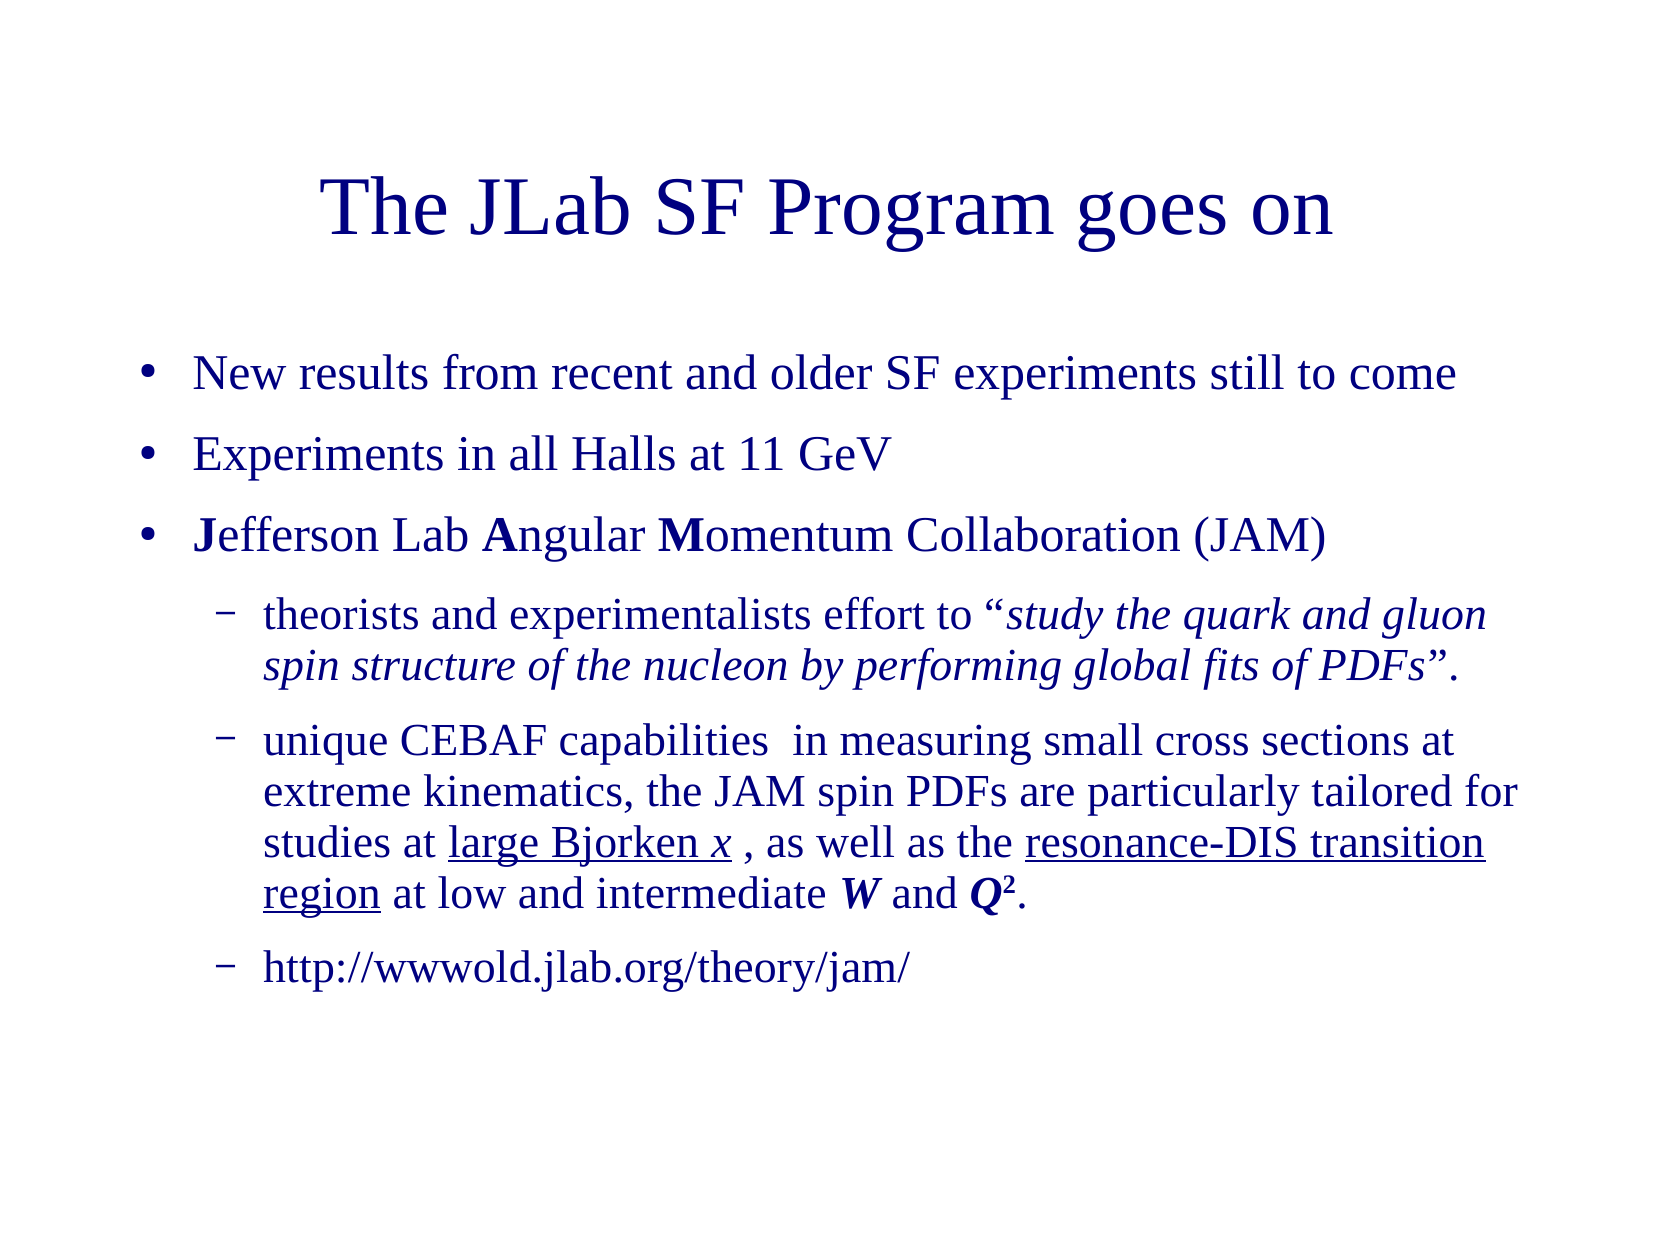

# The JLab SF Program goes on
New results from recent and older SF experiments still to come
Experiments in all Halls at 11 GeV
Jefferson Lab Angular Momentum Collaboration (JAM)
theorists and experimentalists effort to “study the quark and gluon spin structure of the nucleon by performing global fits of PDFs”.
unique CEBAF capabilities in measuring small cross sections at extreme kinematics, the JAM spin PDFs are particularly tailored for studies at large Bjorken x , as well as the resonance-DIS transition region at low and intermediate W and Q2.
http://wwwold.jlab.org/theory/jam/